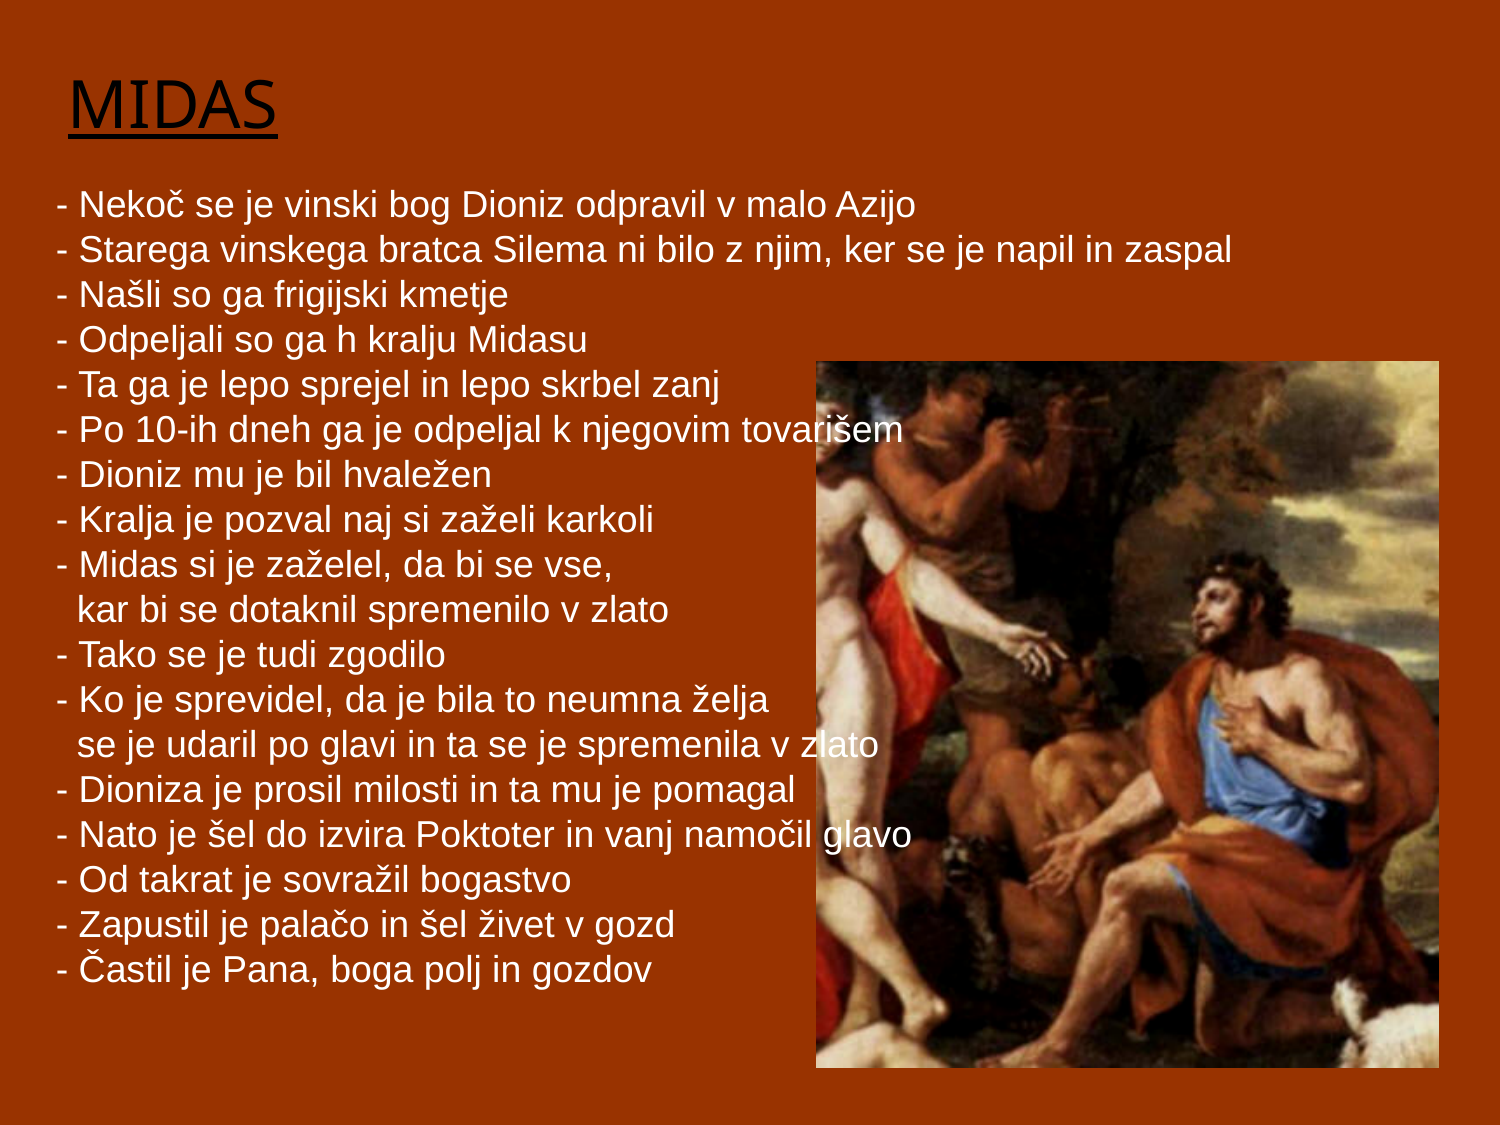

MIDAS
- Nekoč se je vinski bog Dioniz odpravil v malo Azijo
- Starega vinskega bratca Silema ni bilo z njim, ker se je napil in zaspal
- Našli so ga frigijski kmetje
- Odpeljali so ga h kralju Midasu
- Ta ga je lepo sprejel in lepo skrbel zanj
- Po 10-ih dneh ga je odpeljal k njegovim tovarišem
- Dioniz mu je bil hvaležen
- Kralja je pozval naj si zaželi karkoli
- Midas si je zaželel, da bi se vse,
 kar bi se dotaknil spremenilo v zlato
- Tako se je tudi zgodilo
- Ko je sprevidel, da je bila to neumna želja
 se je udaril po glavi in ta se je spremenila v zlato
- Dioniza je prosil milosti in ta mu je pomagal
- Nato je šel do izvira Poktoter in vanj namočil glavo
- Od takrat je sovražil bogastvo
- Zapustil je palačo in šel živet v gozd
- Častil je Pana, boga polj in gozdov